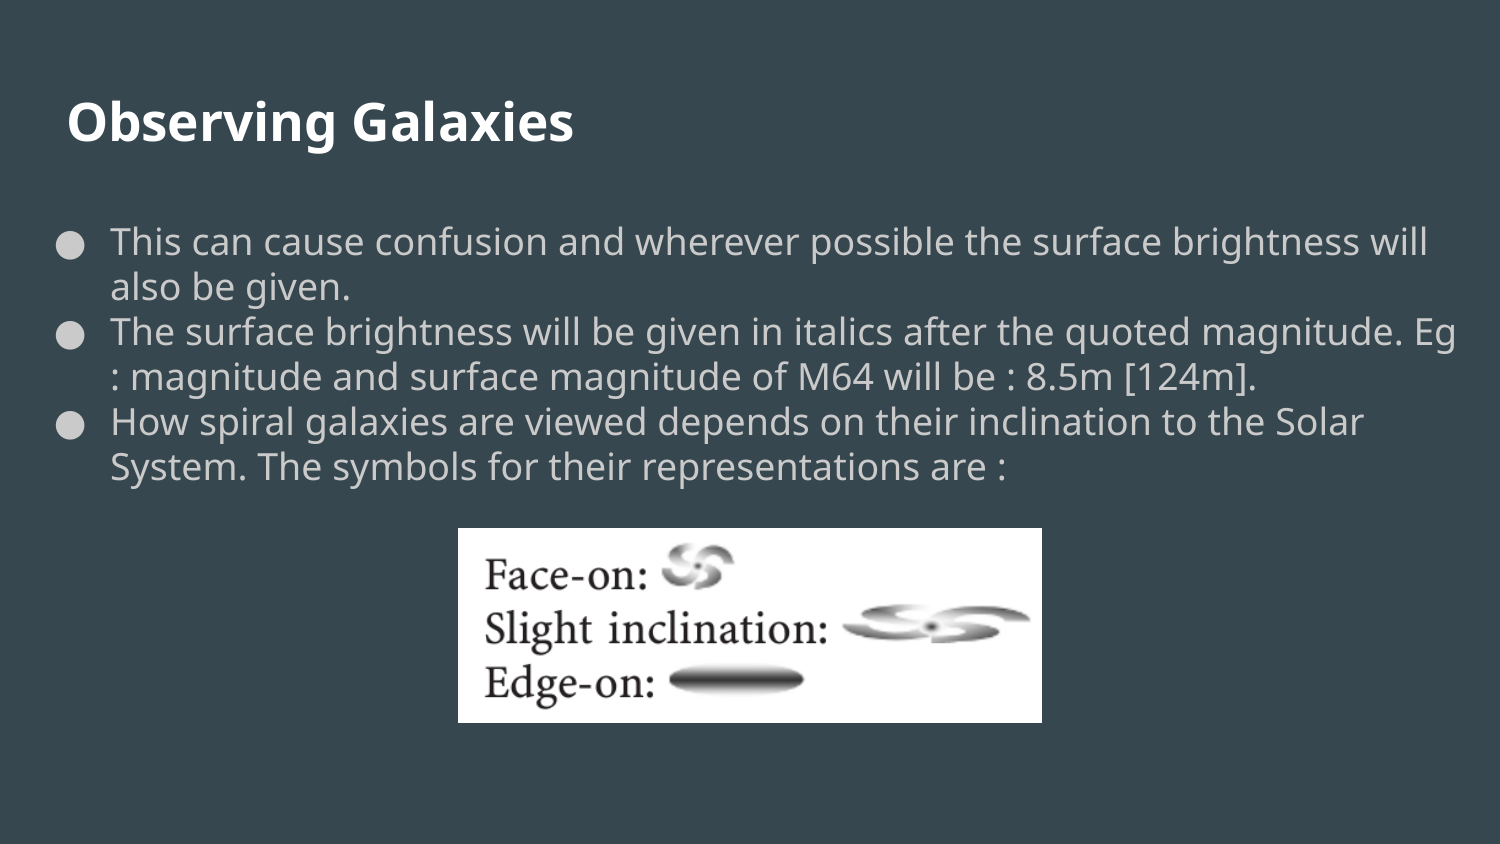

# Observing Galaxies
This can cause confusion and wherever possible the surface brightness will also be given.
The surface brightness will be given in italics after the quoted magnitude. Eg : magnitude and surface magnitude of M64 will be : 8.5m [124m].
How spiral galaxies are viewed depends on their inclination to the Solar System. The symbols for their representations are :